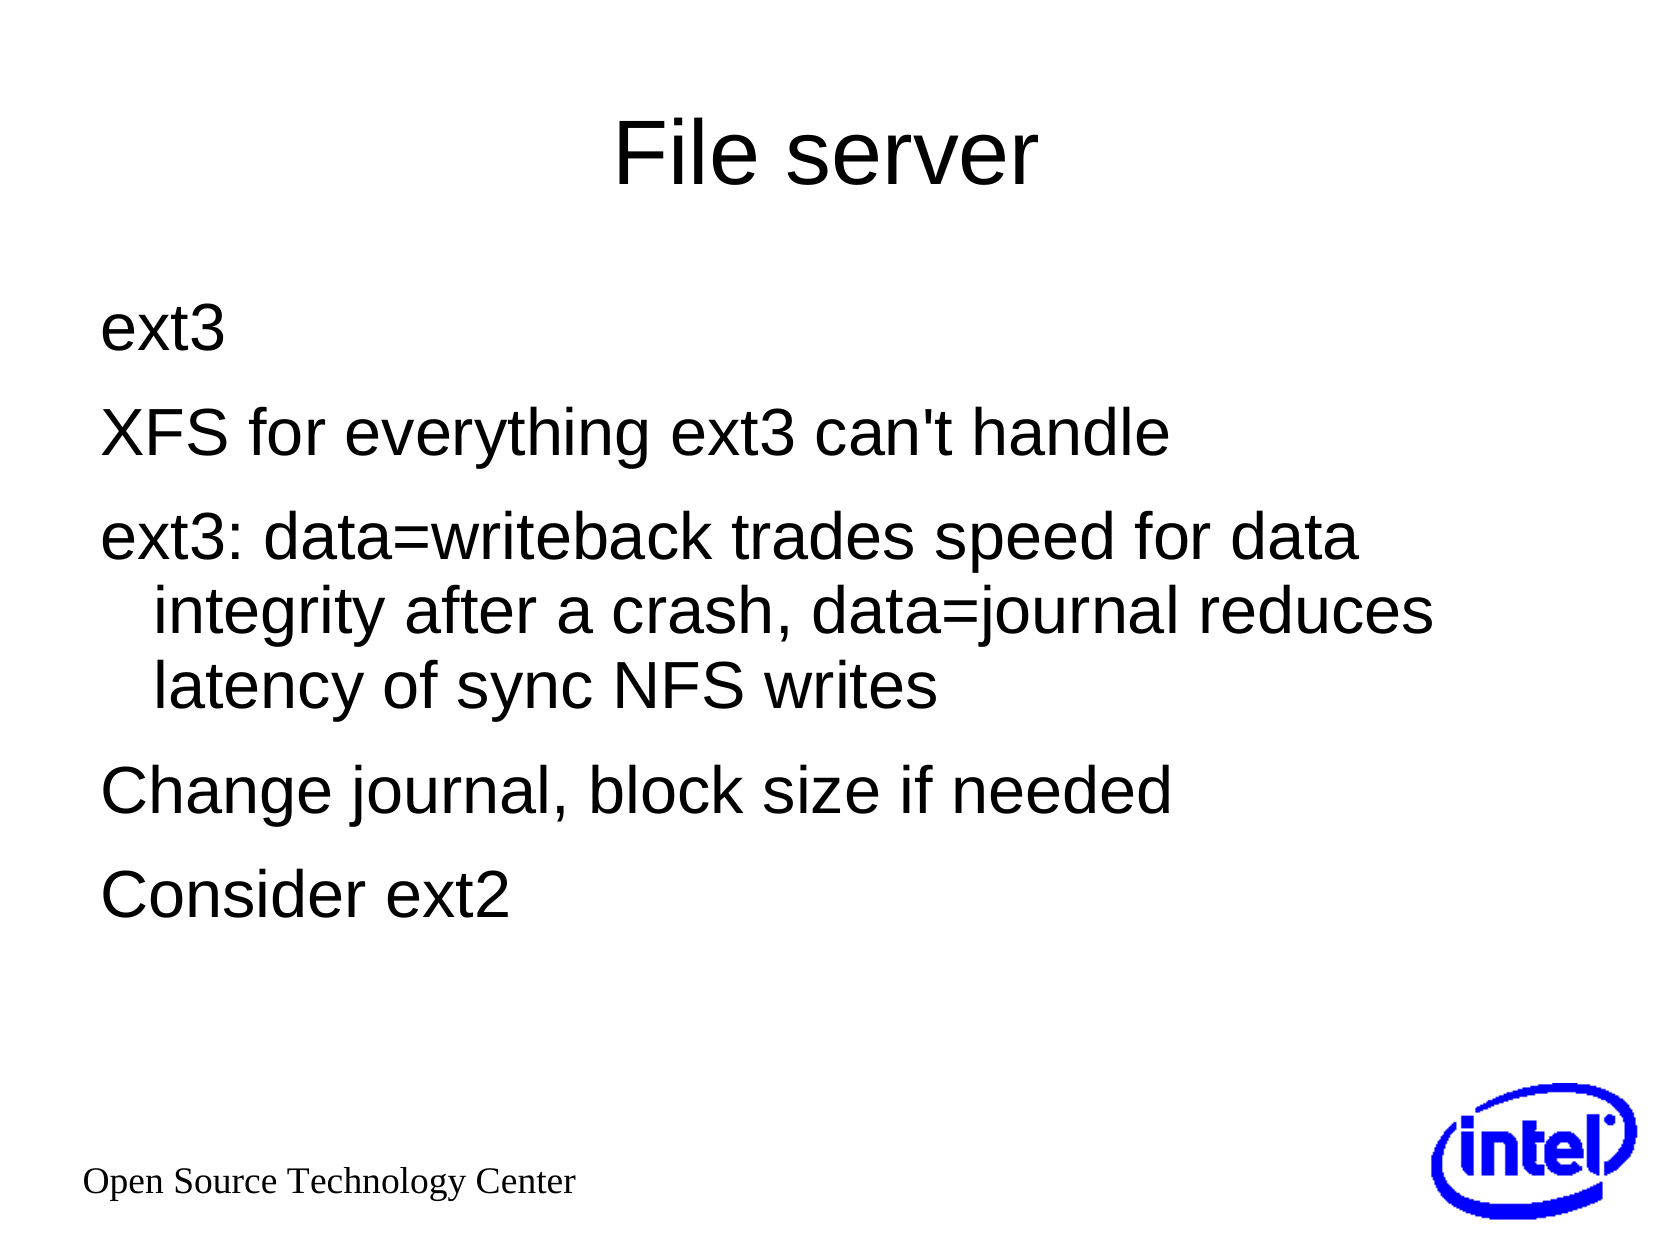

# File server
ext3
XFS for everything ext3 can't handle
ext3: data=writeback trades speed for data integrity after a crash, data=journal reduces latency of sync NFS writes
Change journal, block size if needed
Consider ext2